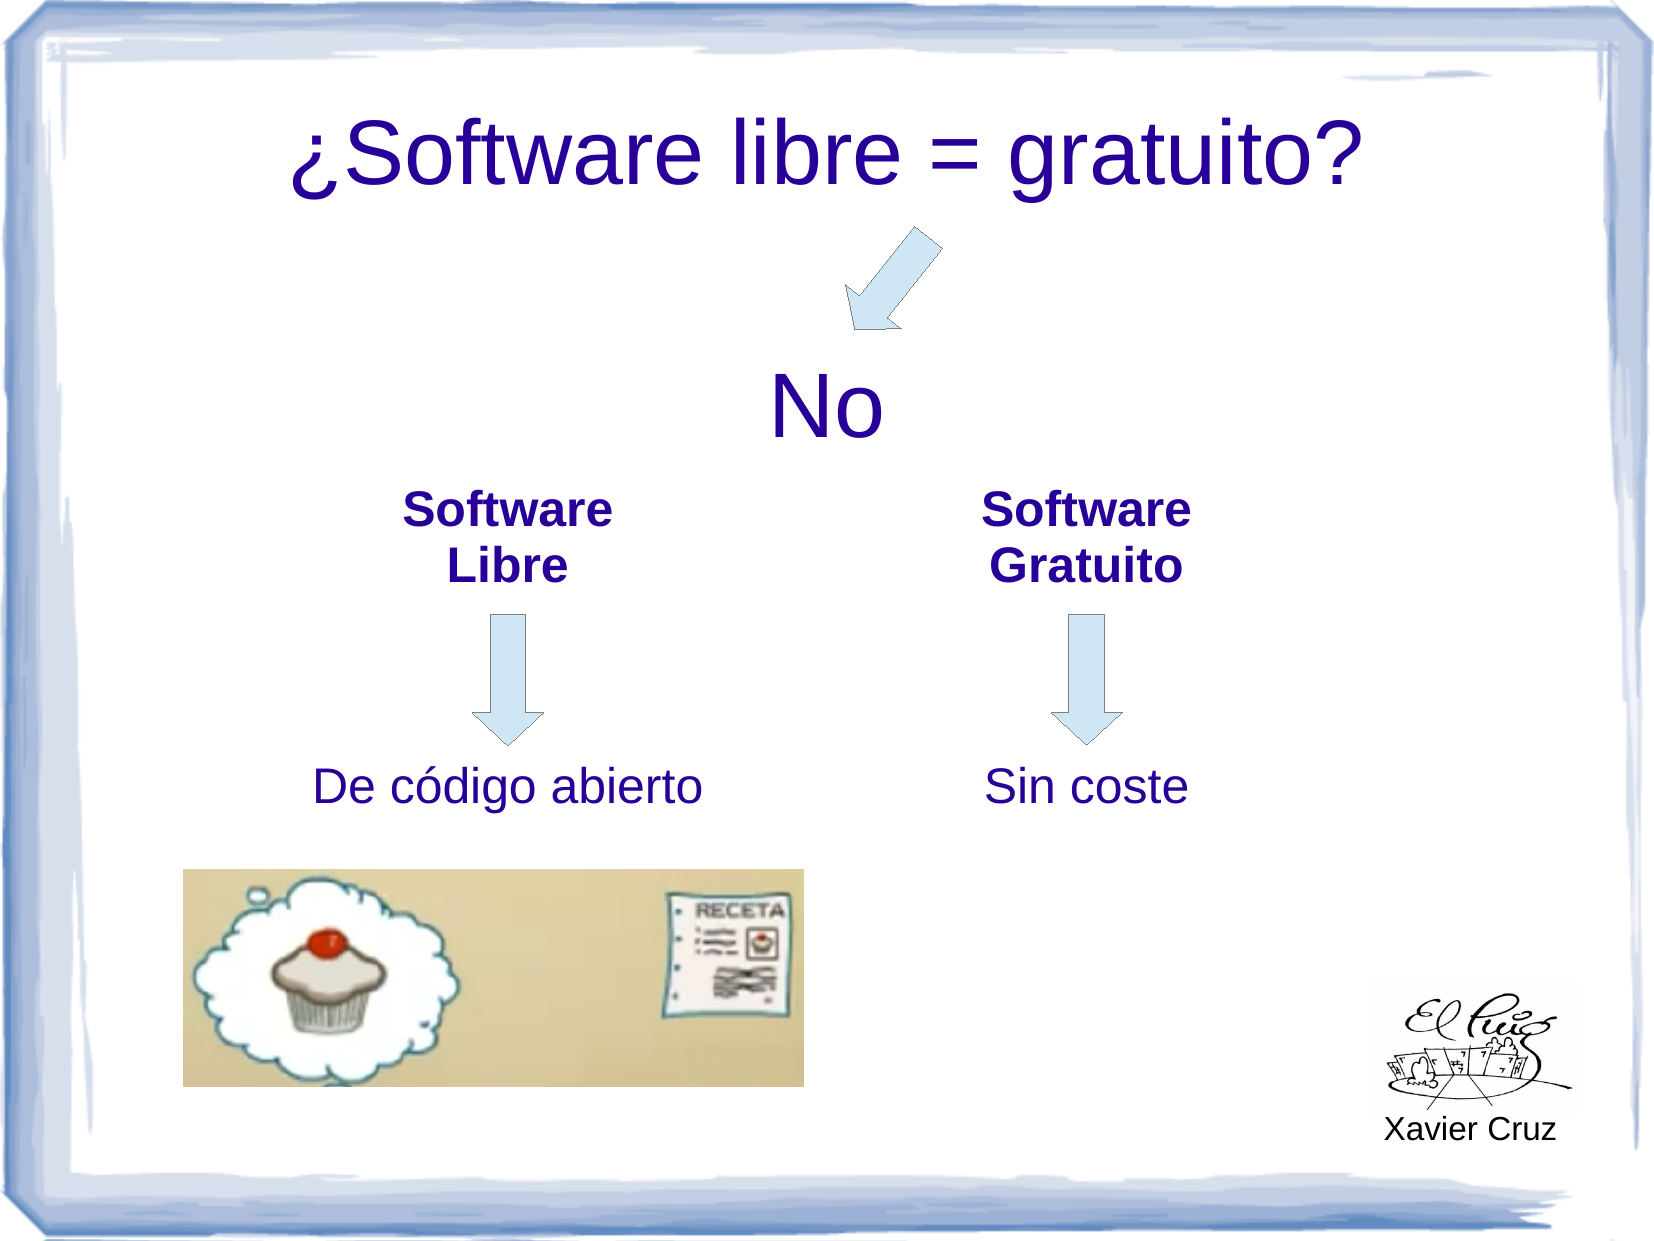

# ¿Software libre = gratuito?
No
Software Libre
Software Gratuito
De código abierto
Sin coste